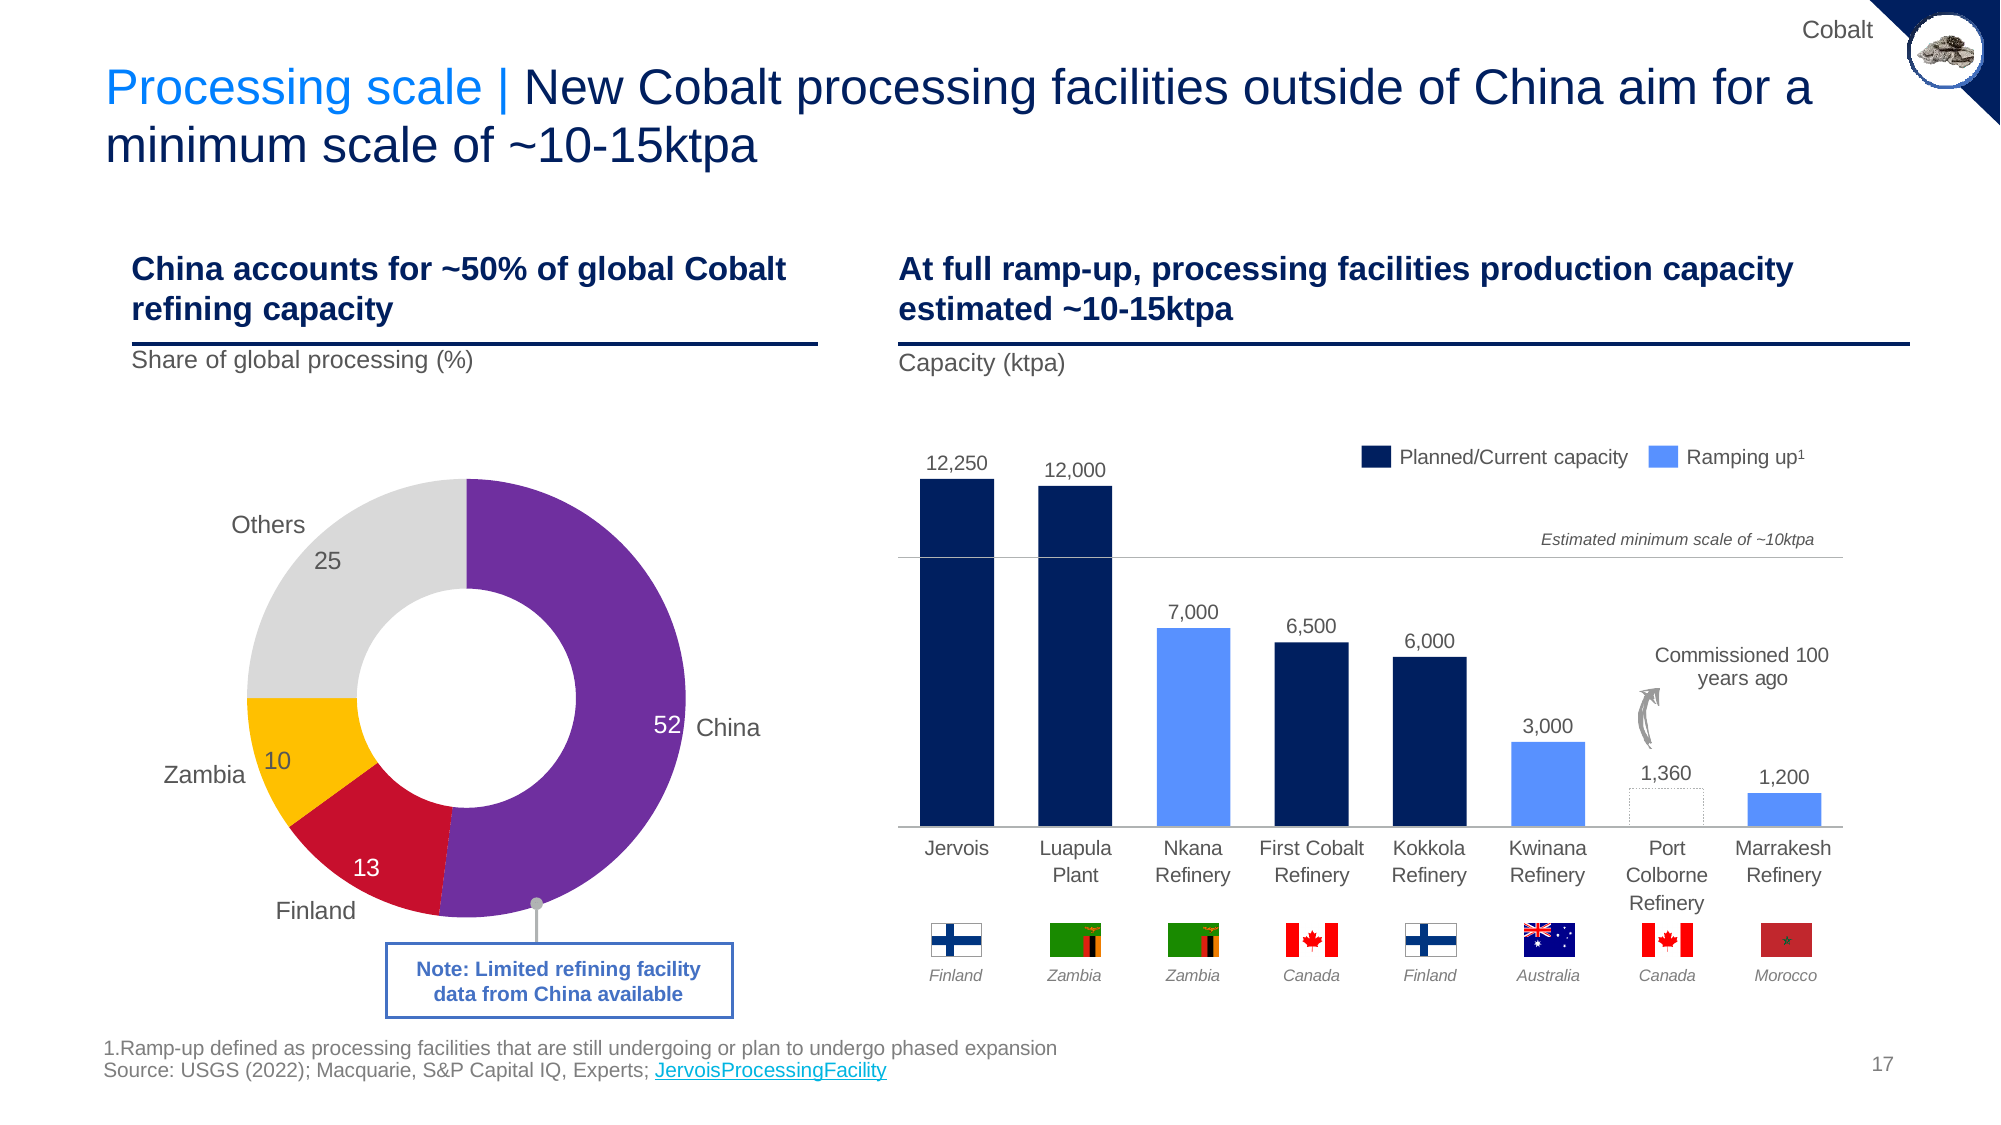

Cobalt
# Processing scale | New Cobalt processing facilities outside of China aim for a
minimum scale of ~10-15ktpa
China accounts for ~50% of global Cobalt refining capacity
At full ramp-up, processing facilities production capacity estimated ~10-15ktpa
Share of global processing (%)
Capacity (ktpa)
Planned/Current capacity
Ramping up1
12,250
12,000
Others
Estimated minimum scale of ~10ktpa
25
7,000
6,500
6,000
Commissioned 100
years ago
52 China
3,000
10
Zambia
1,360
1,200
Luapula
Plant
Nkana
Refinery
First Cobalt
Refinery
Kokkola
Refinery
Kwinana
Refinery
Port Colborne Refinery
Marrakesh
Refinery
Jervois
13
Finland
Note: Limited refining facility data from China available
Finland
Zambia
Zambia
Canada
Finland
Australia
Canada
Morocco
1.Ramp-up defined as processing facilities that are still undergoing or plan to undergo phased expansion Source: USGS (2022); Macquarie, S&P Capital IQ, Experts; JervoisProcessingFacility
17